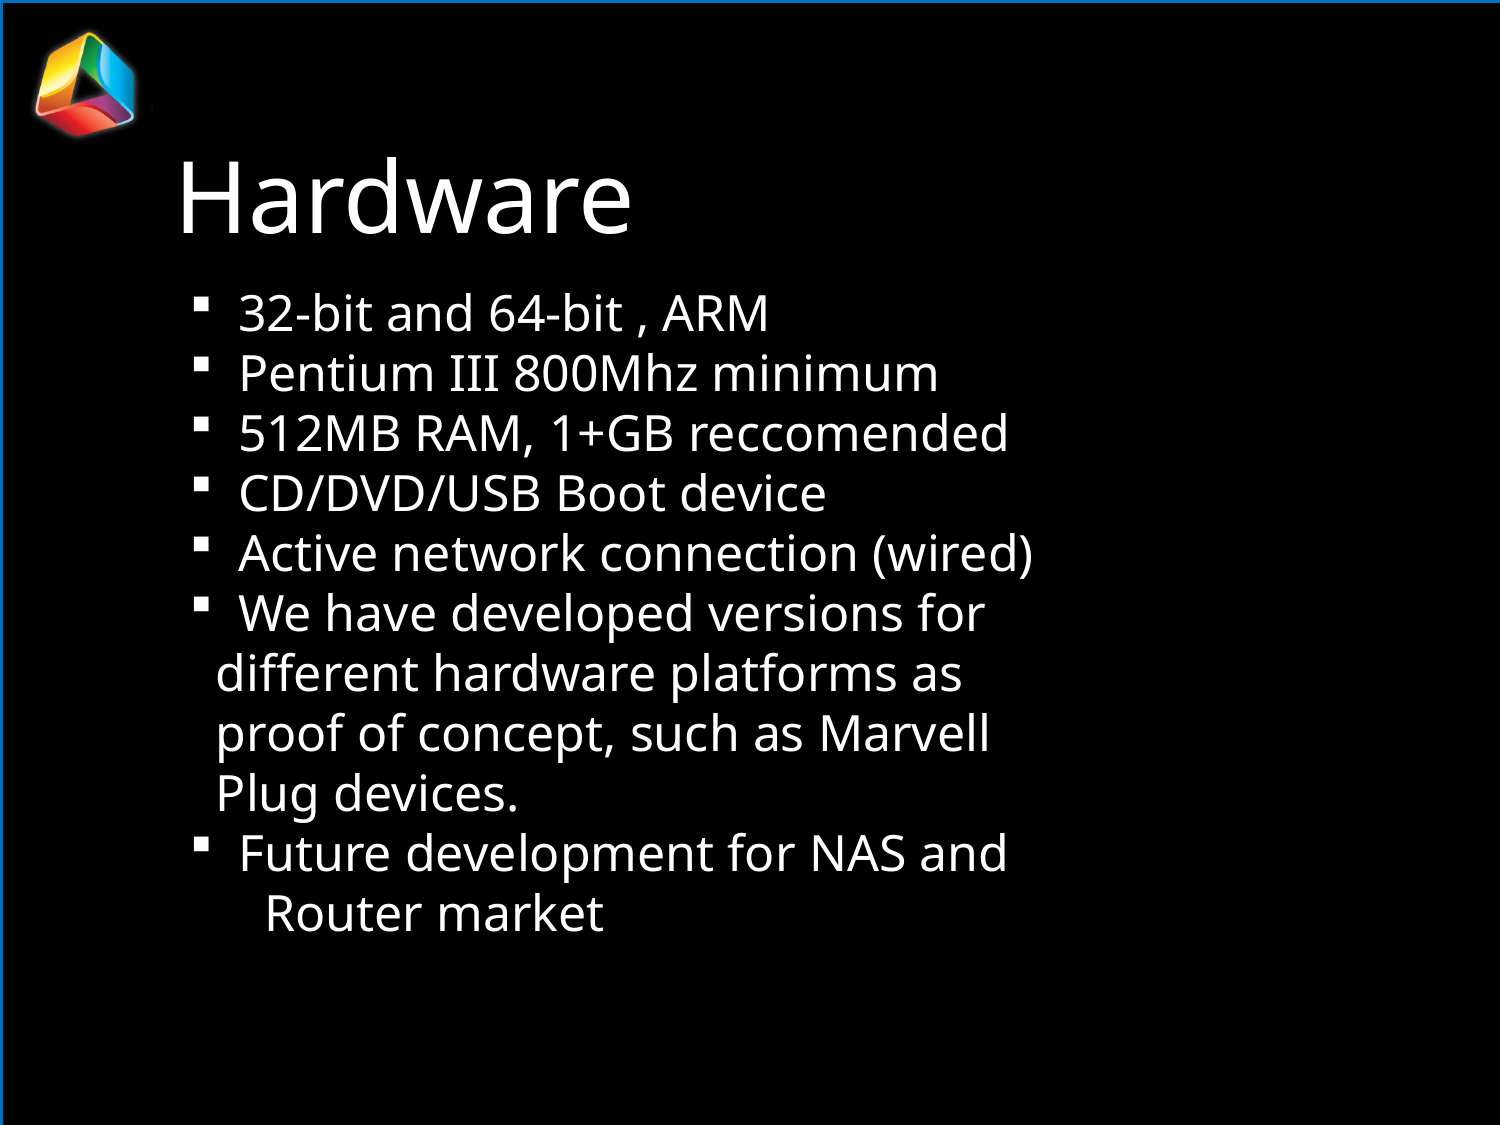

Hardware
 32-bit and 64-bit , ARM
 Pentium III 800Mhz minimum
 512MB RAM, 1+GB reccomended
 CD/DVD/USB Boot device
 Active network connection (wired)
 We have developed versions for
 different hardware platforms as
 proof of concept, such as Marvell
 Plug devices.
 Future development for NAS and Router market
# What is Amahi?